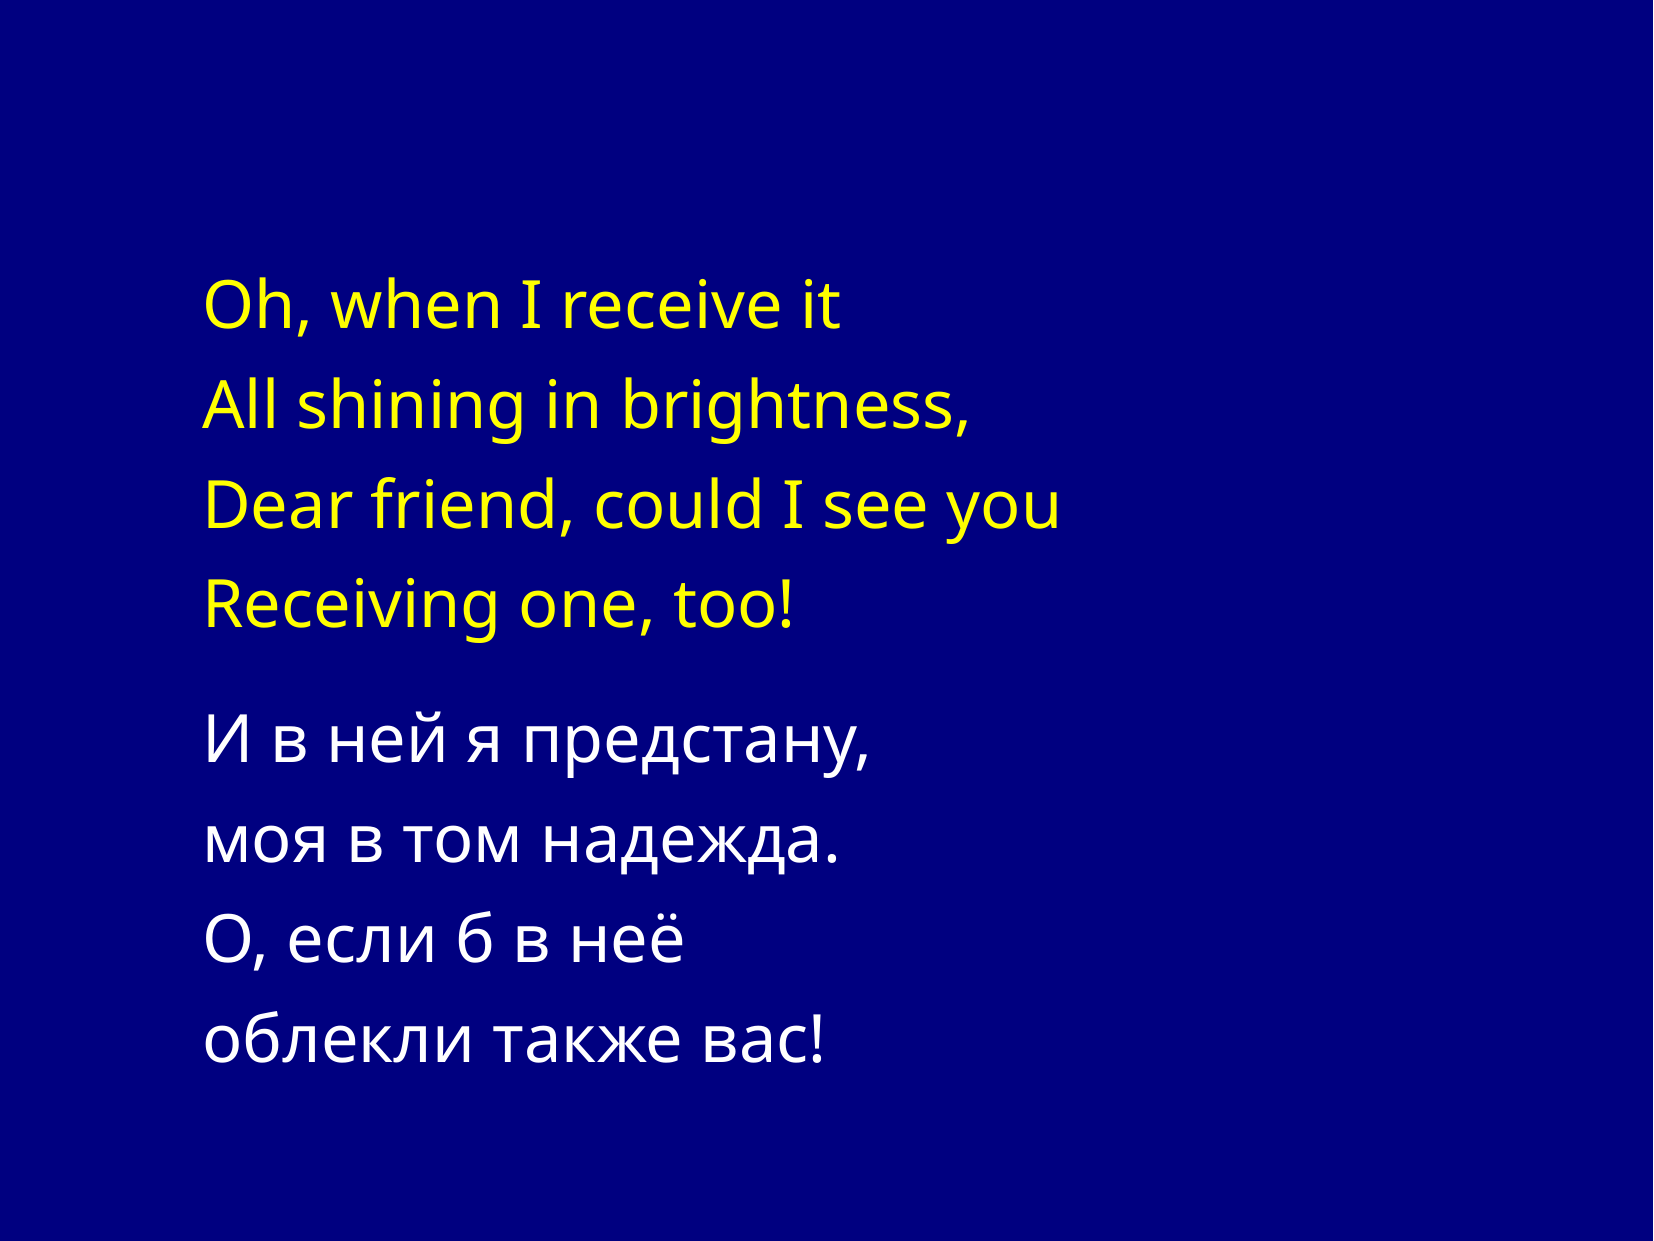

Oh, when I receive it
	All shining in brightness,
	Dear friend, could I see you
	Receiving one, too!
	И в ней я предстану,
	моя в том надежда.
	О, если б в неё
	облекли также вас!